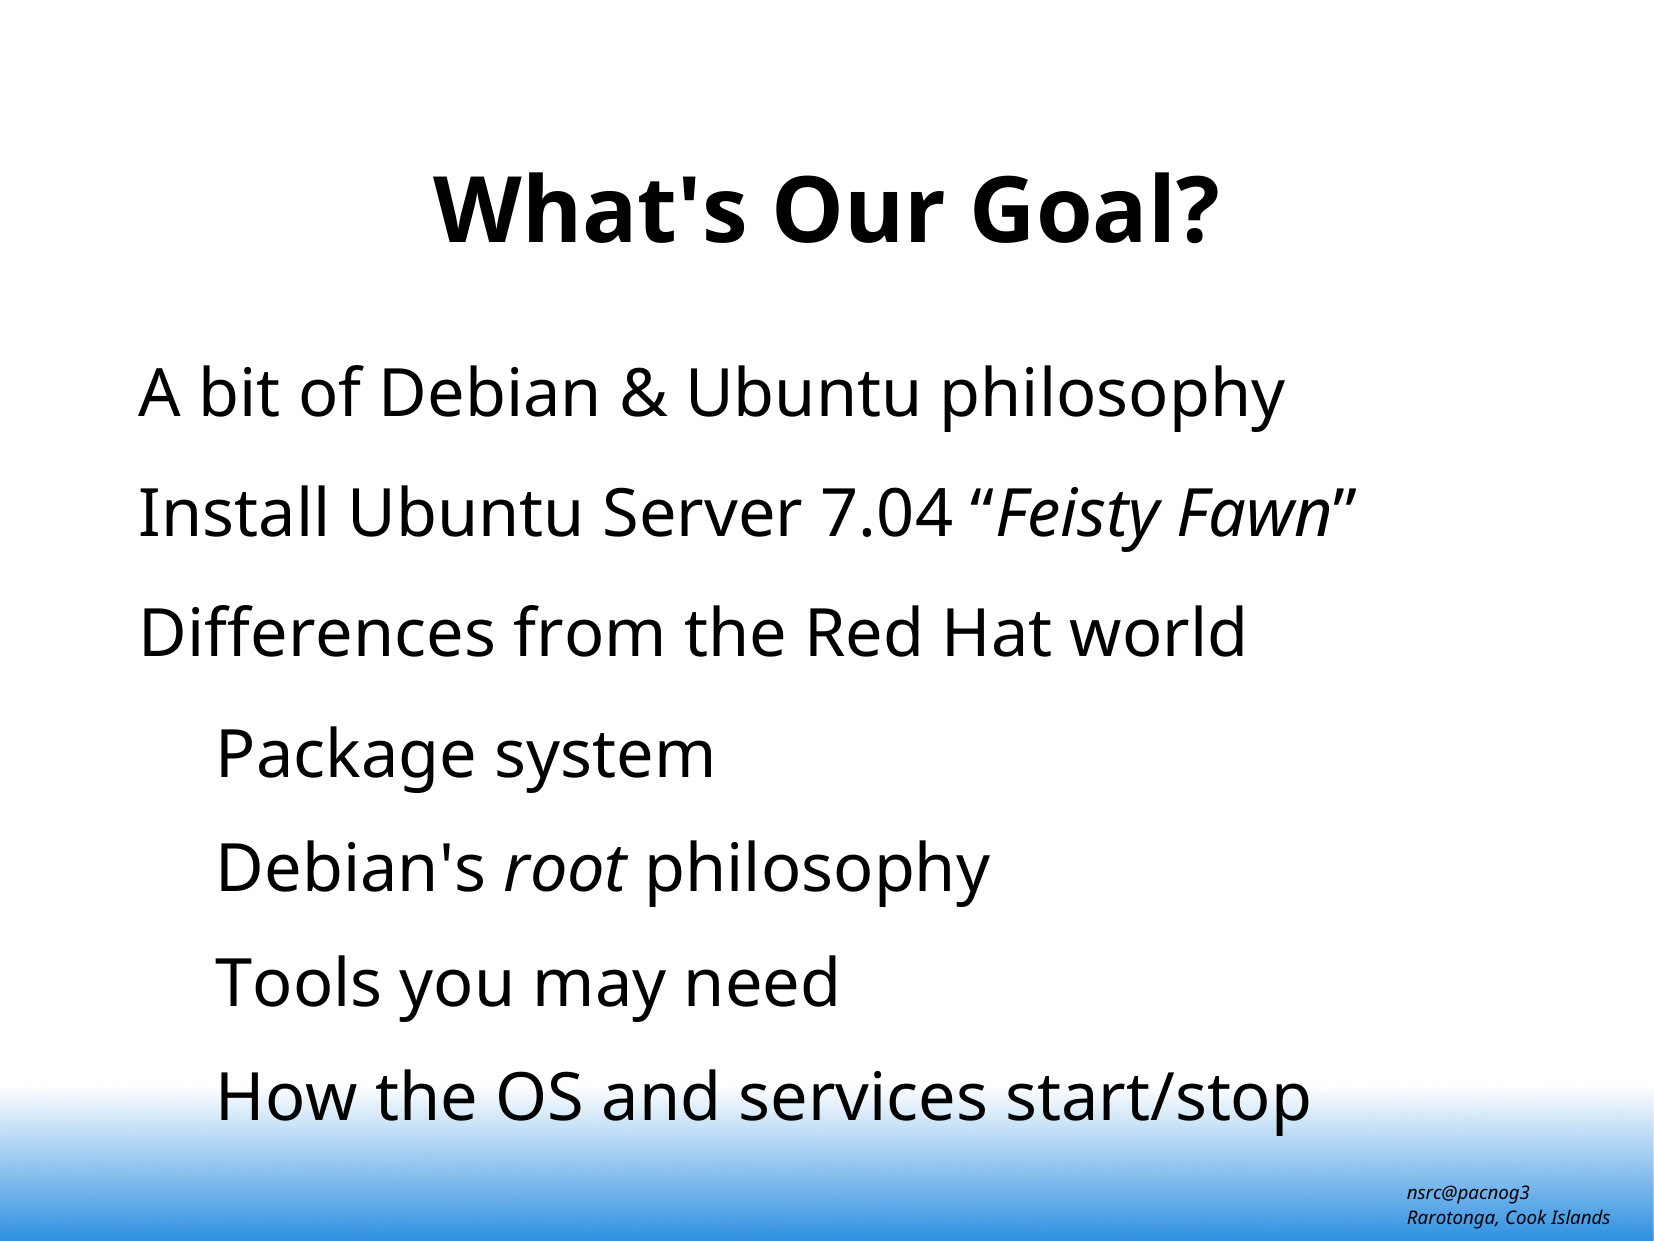

# What's Our Goal?
A bit of Debian & Ubuntu philosophy
Install Ubuntu Server 7.04 “Feisty Fawn”
Differences from the Red Hat world
Package system
Debian's root philosophy
Tools you may need
How the OS and services start/stop